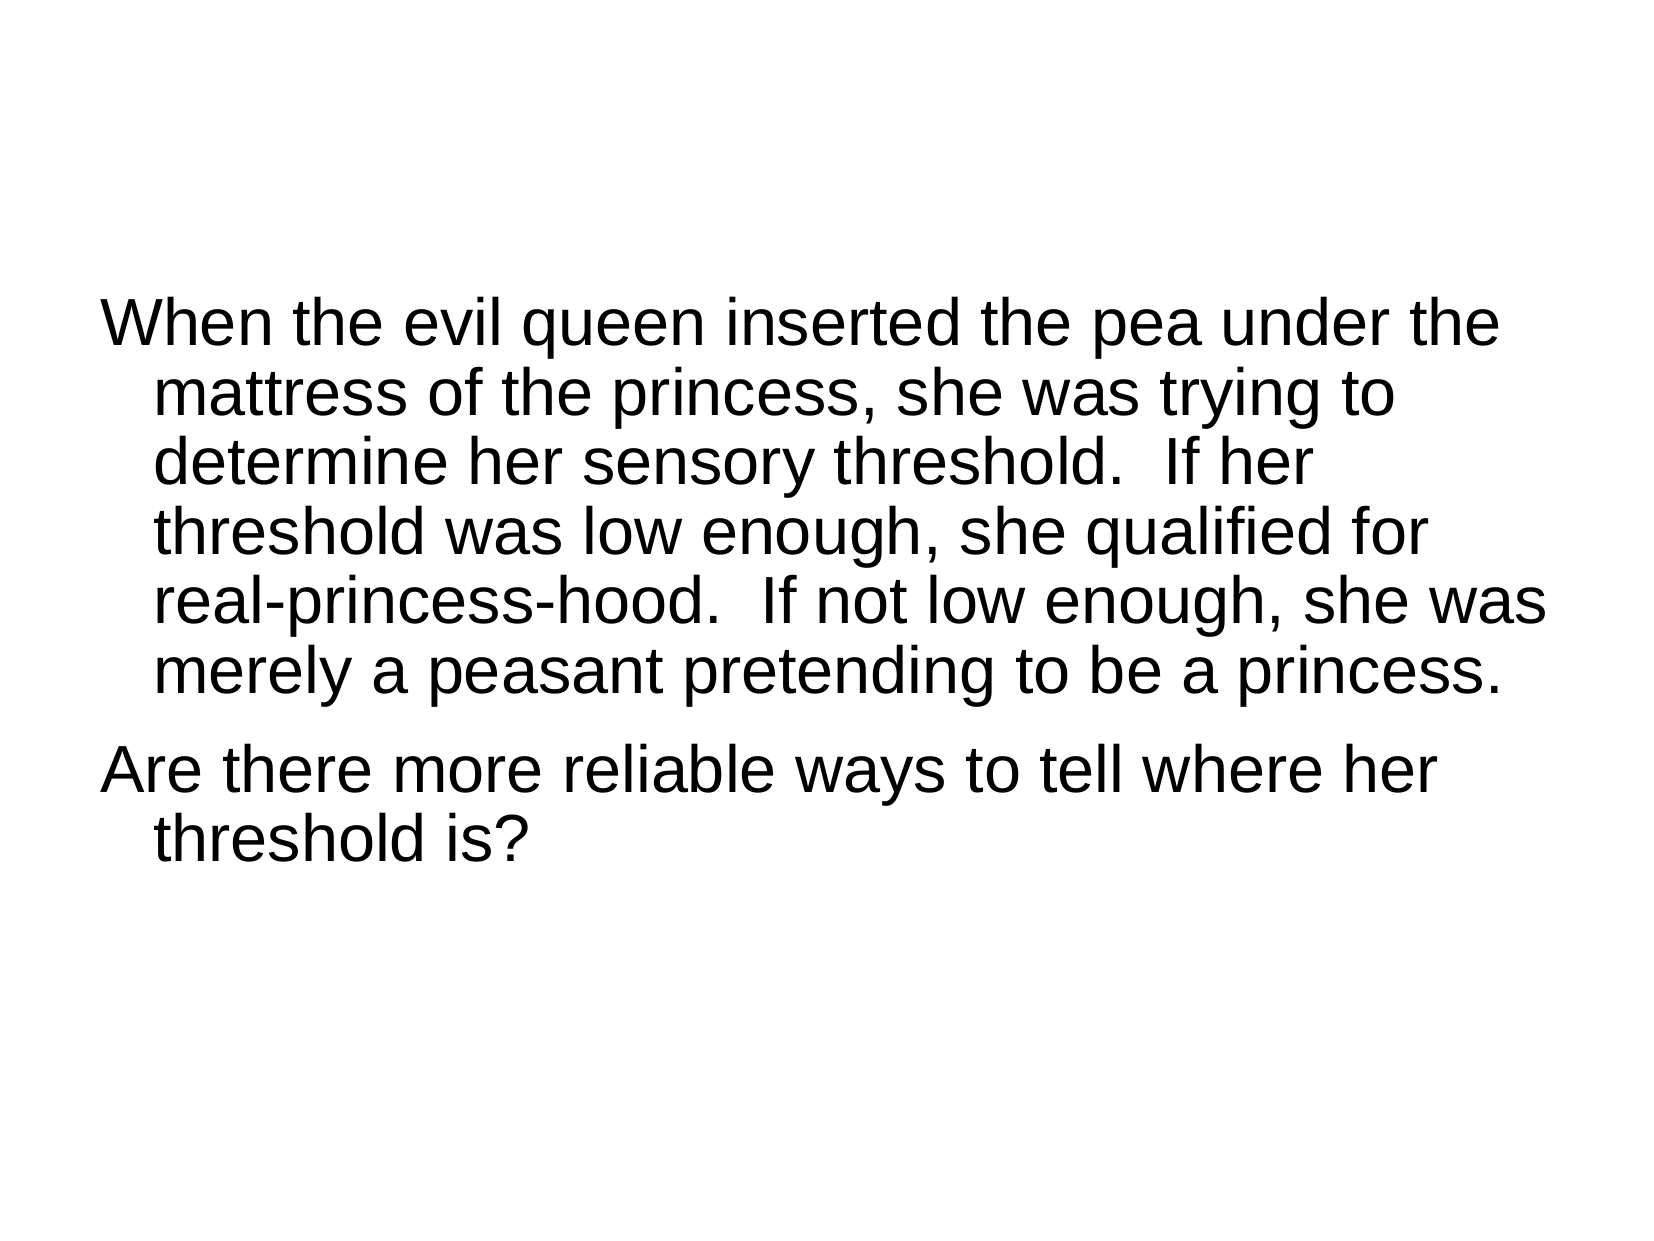

# When the evil queen inserted the pea under the mattress of the princess, she was trying to determine her sensory threshold. If her threshold was low enough, she qualified for real-princess-hood. If not low enough, she was merely a peasant pretending to be a princess.
Are there more reliable ways to tell where her threshold is?